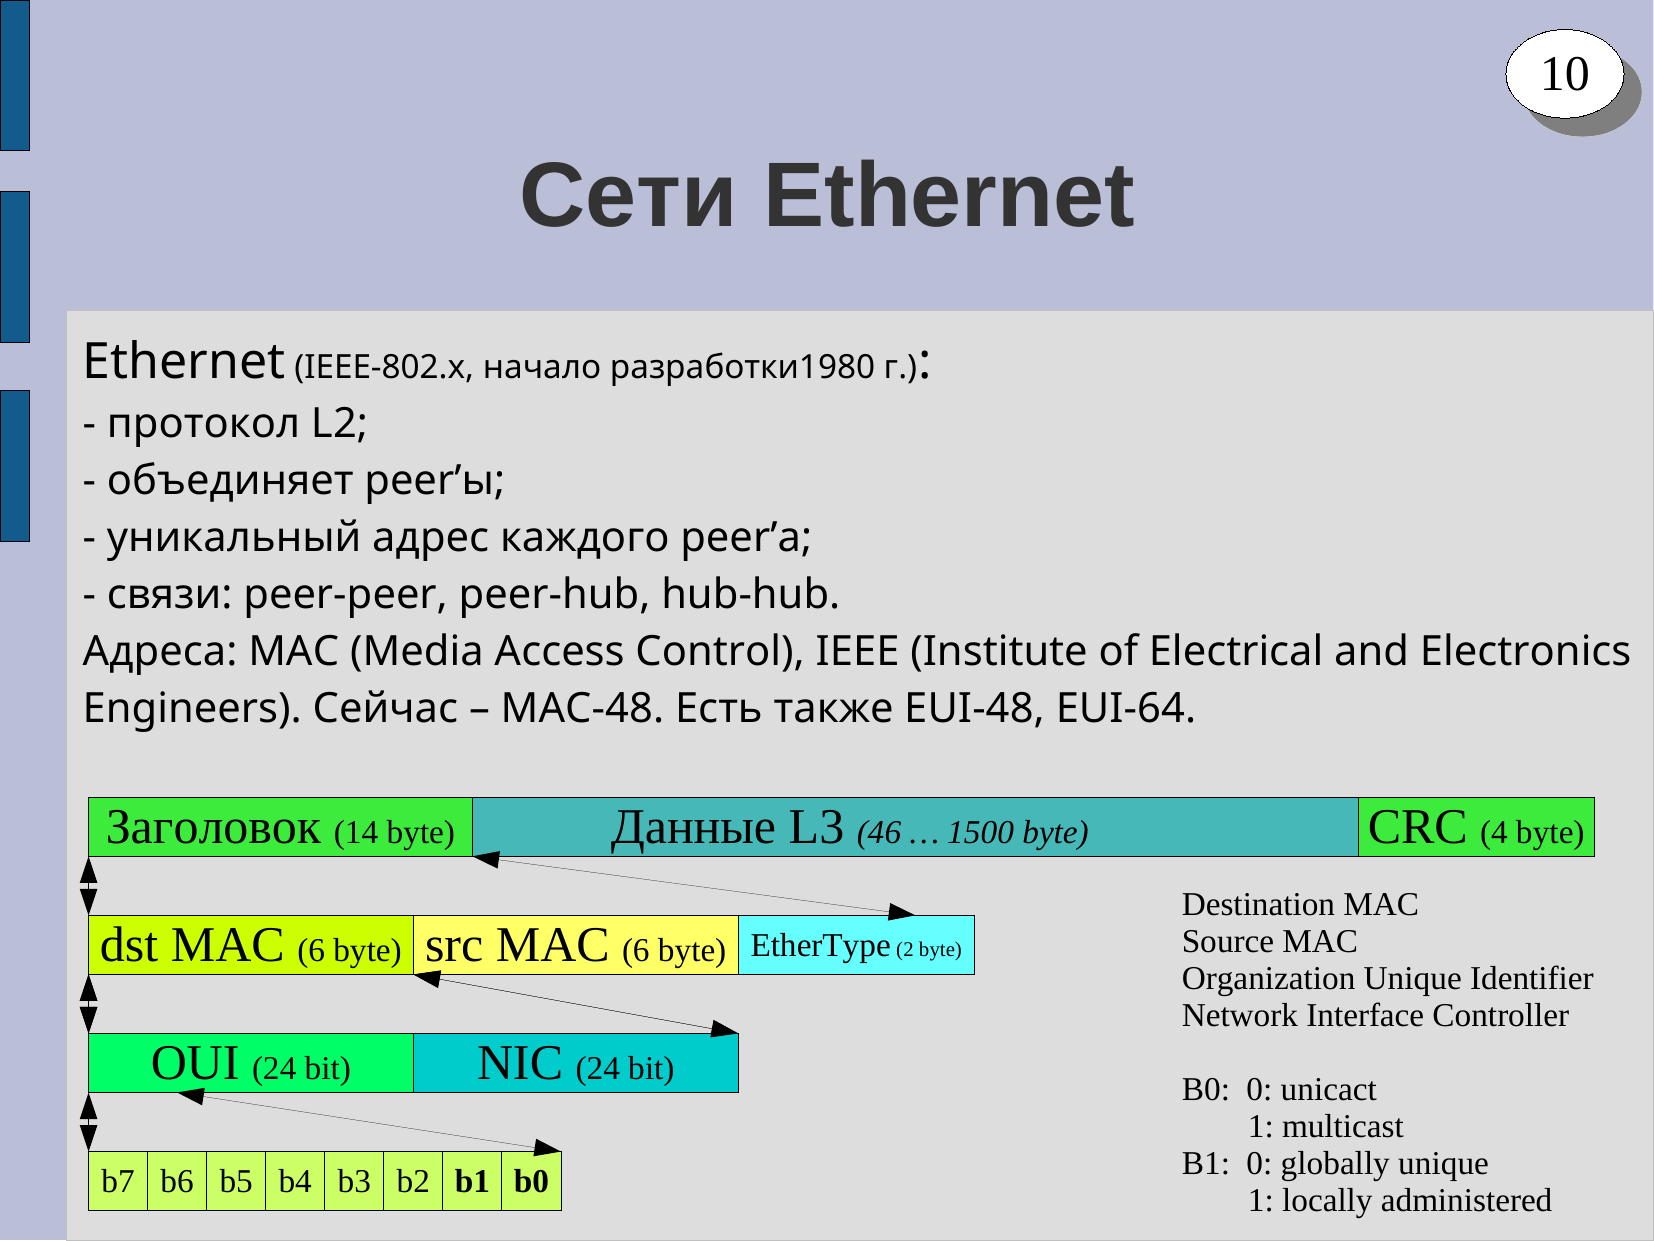

10
# Сети Ethernet
Ethernet (IEEE-802.x, начало разработки1980 г.):
- протокол L2;
- объединяет peer’ы;
- уникальный адрес каждого peer’а;
- связи: peer-peer, peer-hub, hub-hub.
Адреса: MAC (Media Access Control), IEEE (Institute of Electrical and Electronics Engineers). Сейчас – MAC-48. Есть также EUI-48, EUI-64.
Заголовок (14 byte)
Данные L3 (46 … 1500 byte)
CRC (4 byte)
Destination MAC
Source MAC
Organization Unique Identifier
Network Interface Controller
B0: 0: unicact
 1: multicast
B1: 0: globally unique
 1: locally administered
dst MAC
dst MAC (6 byte)
src MAC (6 byte)
EtherType (2 byte)
OUI (24 bit)
OUI (24 bit)
NIC (24 bit)
b7
b7
b7
b6
b5
b4
b3
b2
b1
b0